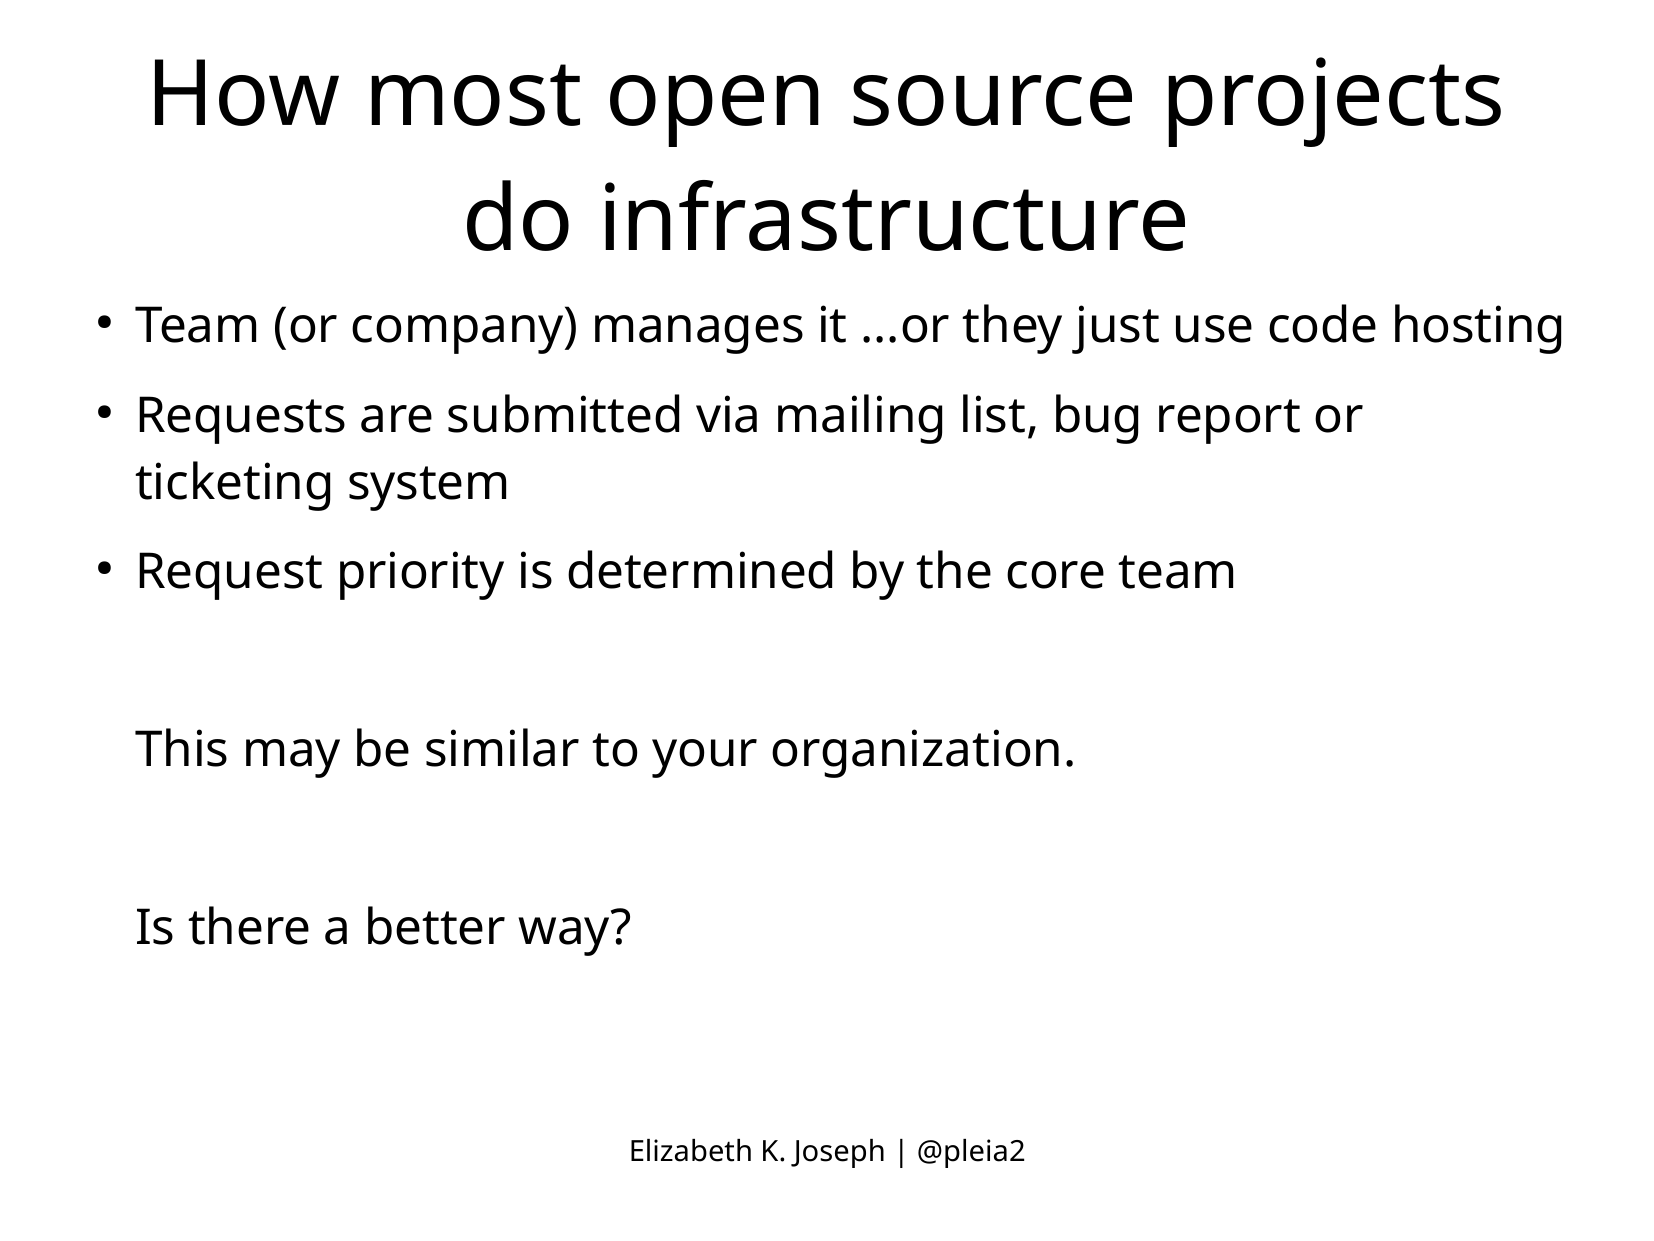

# How most open source projects do infrastructure
Team (or company) manages it ...or they just use code hosting
Requests are submitted via mailing list, bug report or ticketing system
Request priority is determined by the core team
This may be similar to your organization.
Is there a better way?
Elizabeth K. Joseph | @pleia2